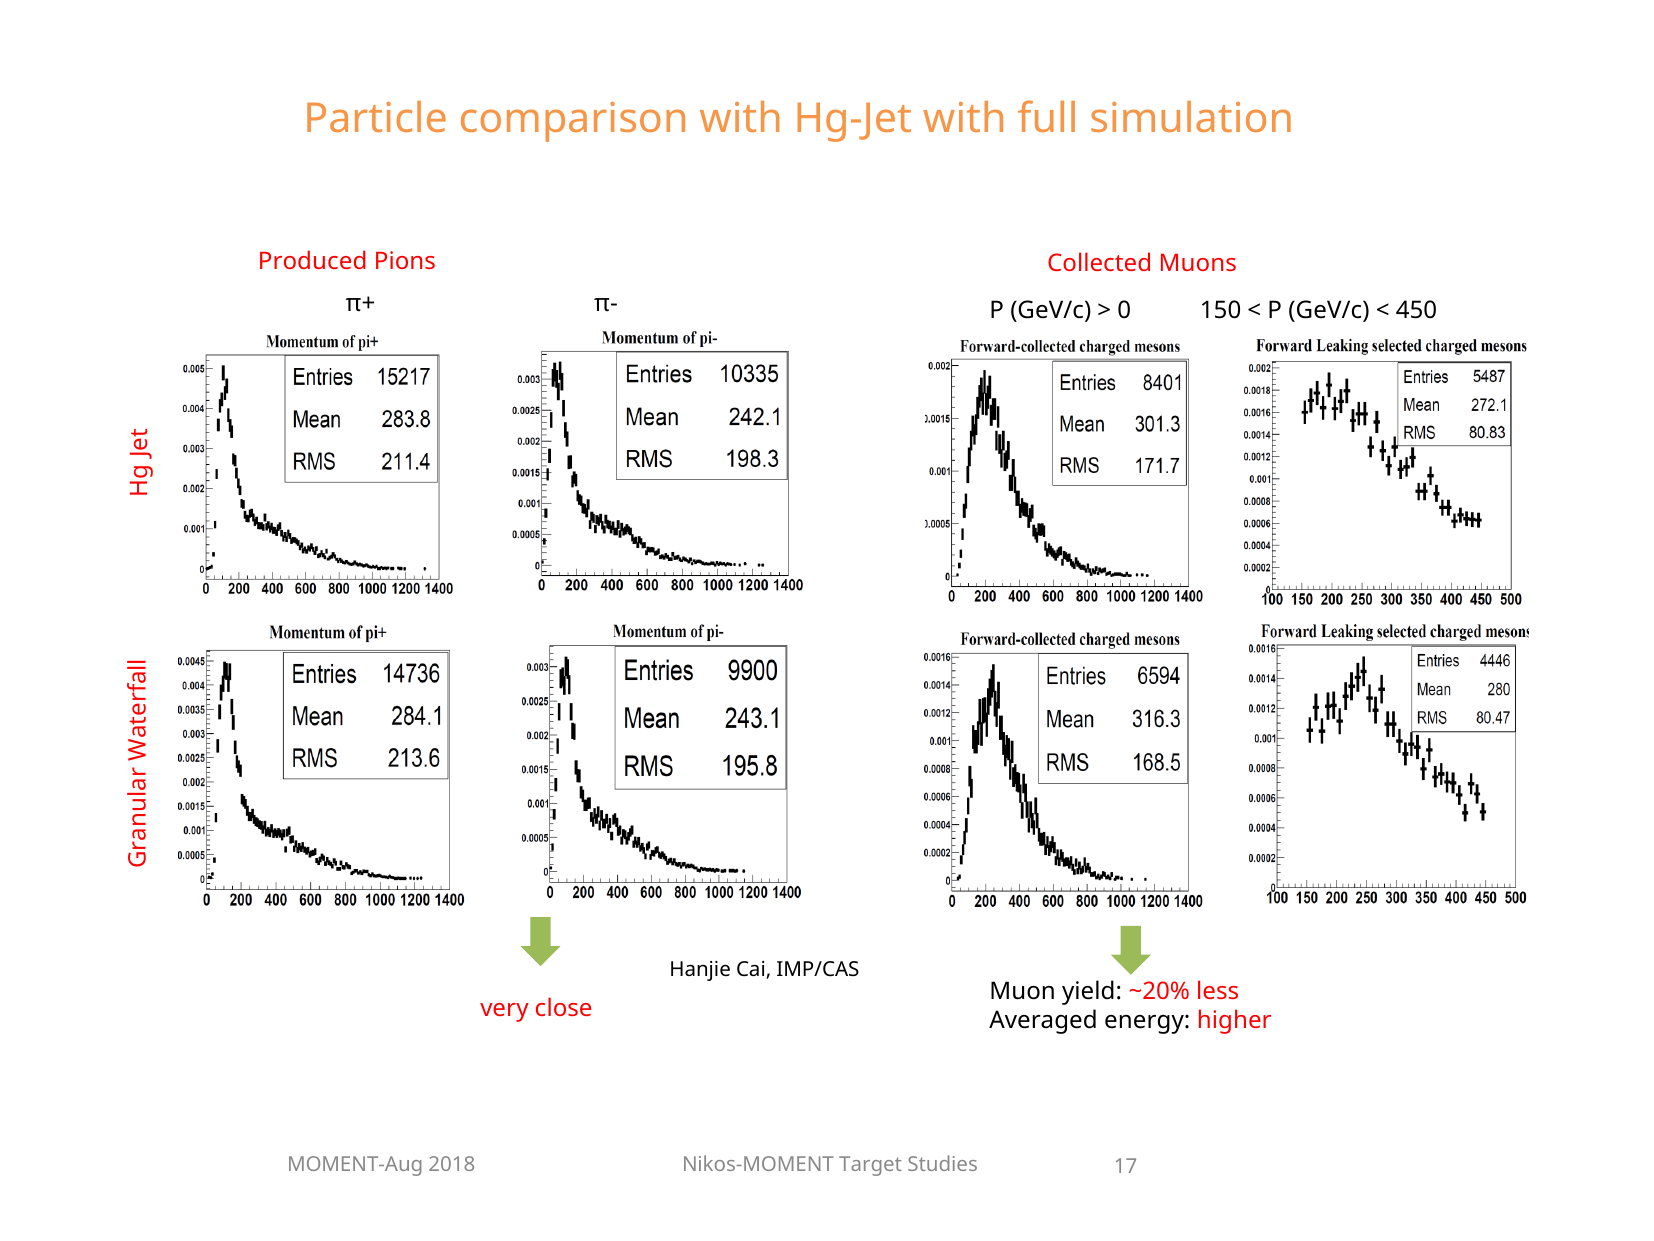

Particle comparison with Hg-Jet with full simulation
Produced Pions
Collected Muons
π+ π-
P (GeV/c) > 0 150 < P (GeV/c) < 450
Hg Jet
Granular Waterfall
Hanjie Cai, IMP/CAS
Muon yield: ~20% less
Averaged energy: higher
very close
MOMENT-Aug 2018
Nikos-MOMENT Target Studies